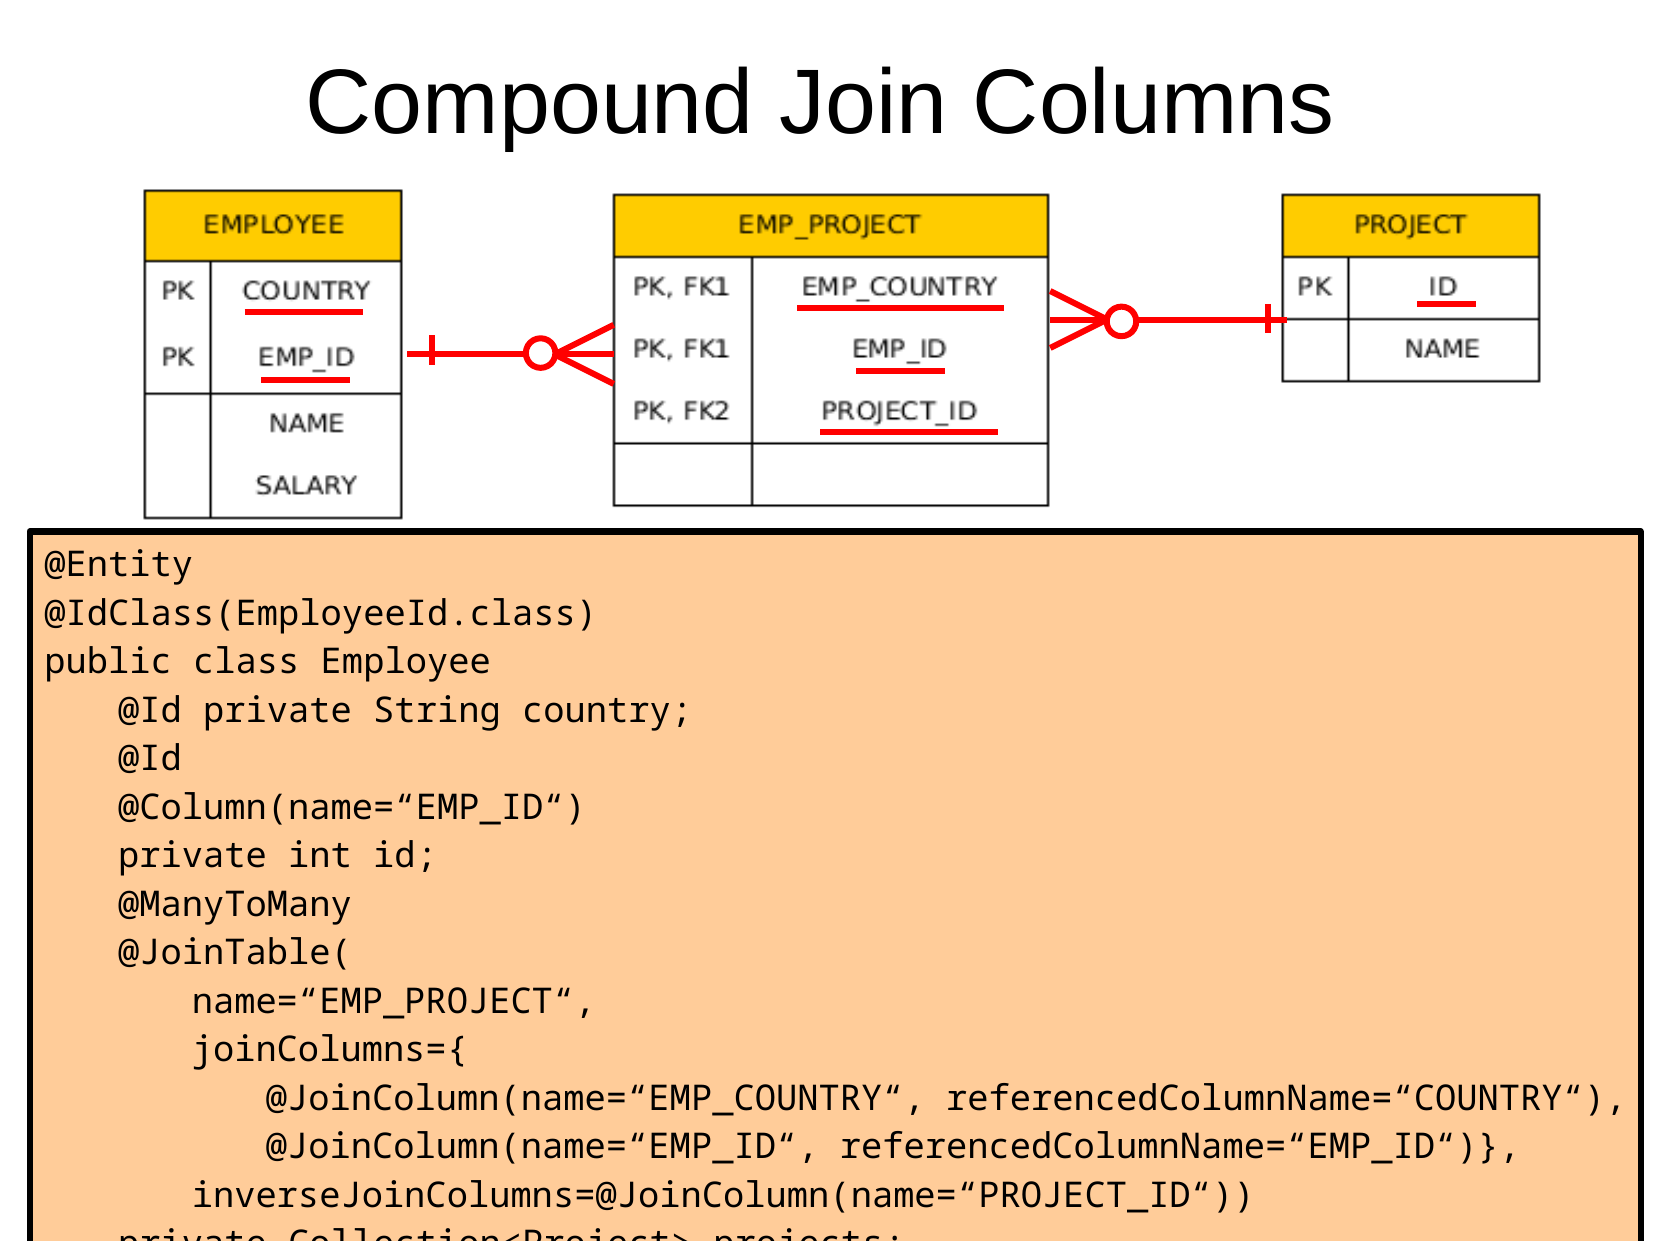

# Compound Join Columns
@Entity
@IdClass(EmployeeId.class)
public class Employee
	@Id private String country;
	@Id
	@Column(name=“EMP_ID“)
	private int id;
	@ManyToMany
	@JoinTable(
		name=“EMP_PROJECT“,
		joinColumns={
			@JoinColumn(name=“EMP_COUNTRY“, referencedColumnName=“COUNTRY“),
			@JoinColumn(name=“EMP_ID“, referencedColumnName=“EMP_ID“)},
		inverseJoinColumns=@JoinColumn(name=“PROJECT_ID“))
	private Collection<Project> projects;
}
KBSS 2010